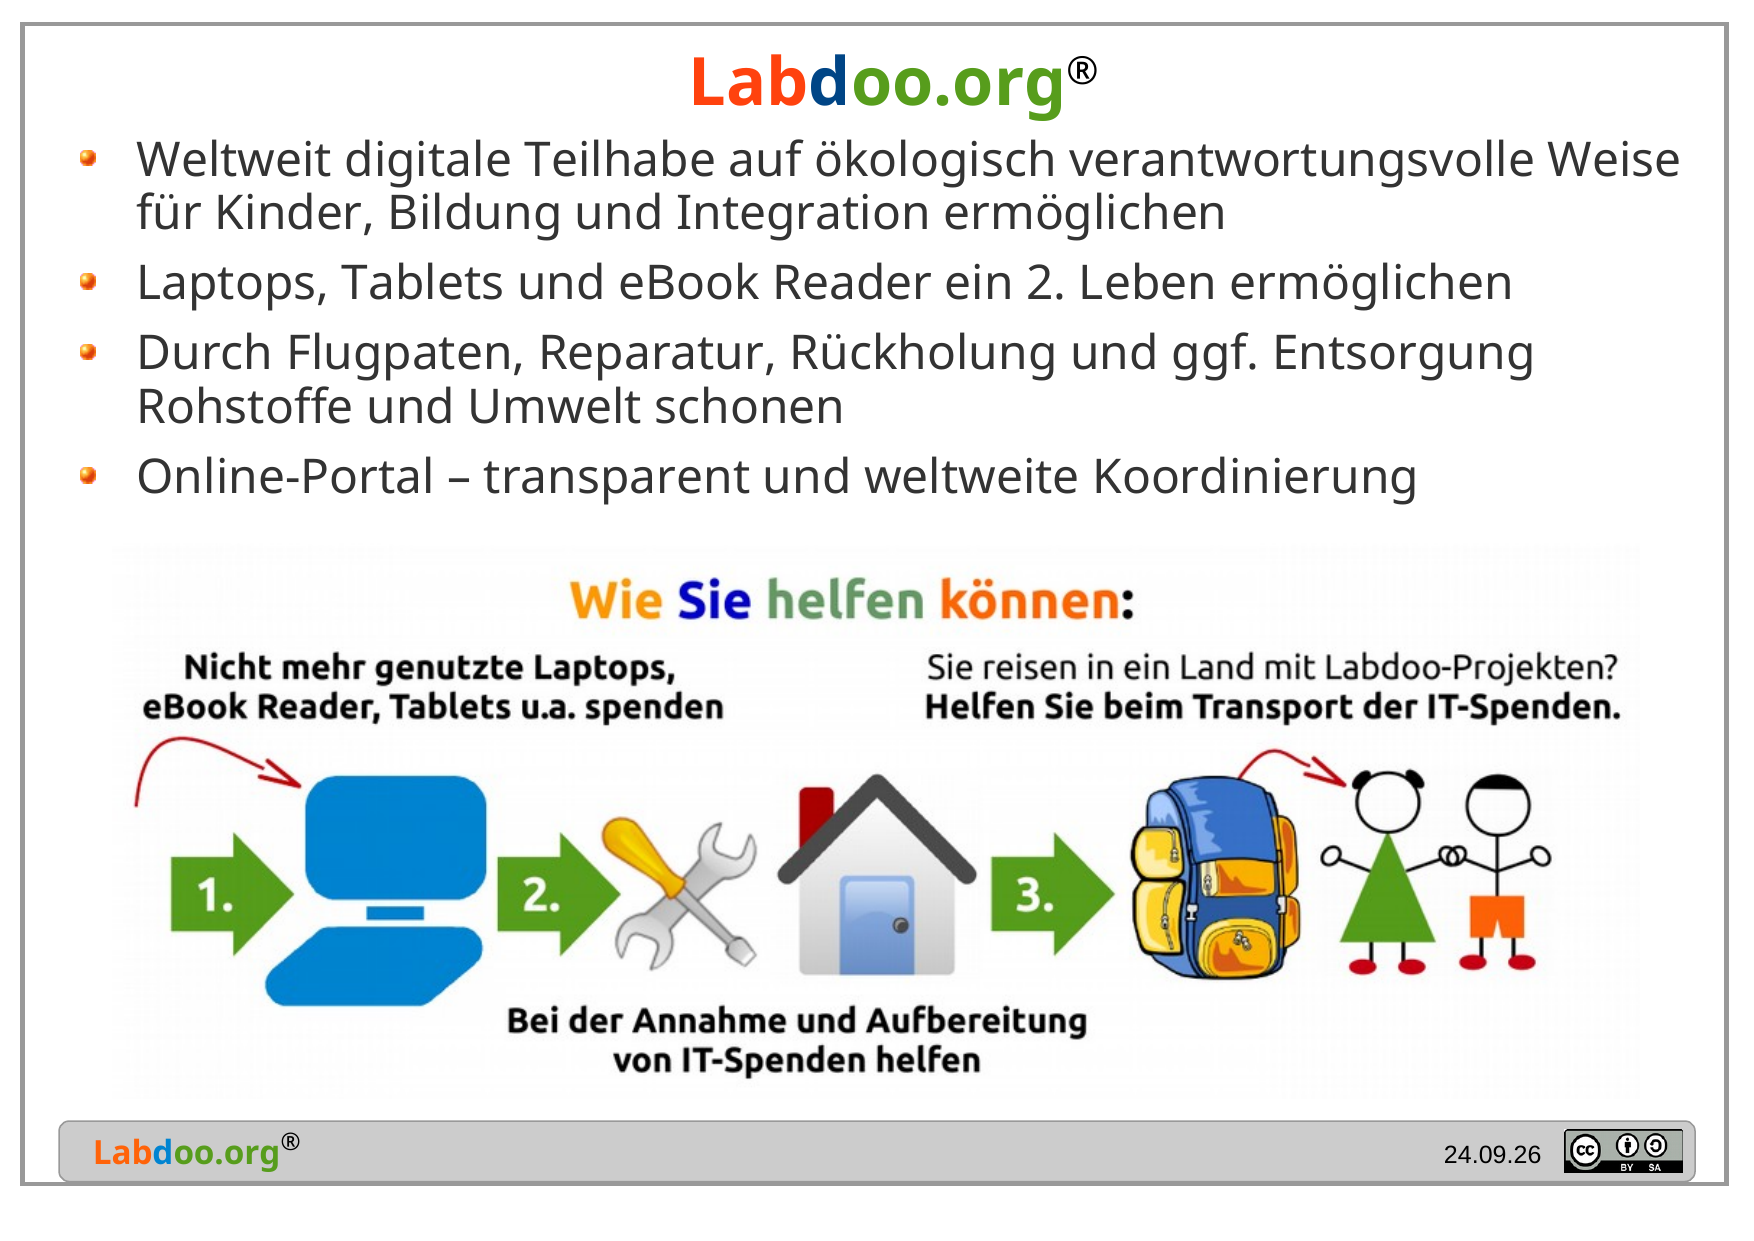

# Labdoo.org®
Weltweit digitale Teilhabe auf ökologisch verantwortungsvolle Weise für Kinder, Bildung und Integration ermöglichen
Laptops, Tablets und eBook Reader ein 2. Leben ermöglichen
Durch Flugpaten, Reparatur, Rückholung und ggf. Entsorgung Rohstoffe und Umwelt schonen
Online-Portal – transparent und weltweite Koordinierung
Labdoo.org®